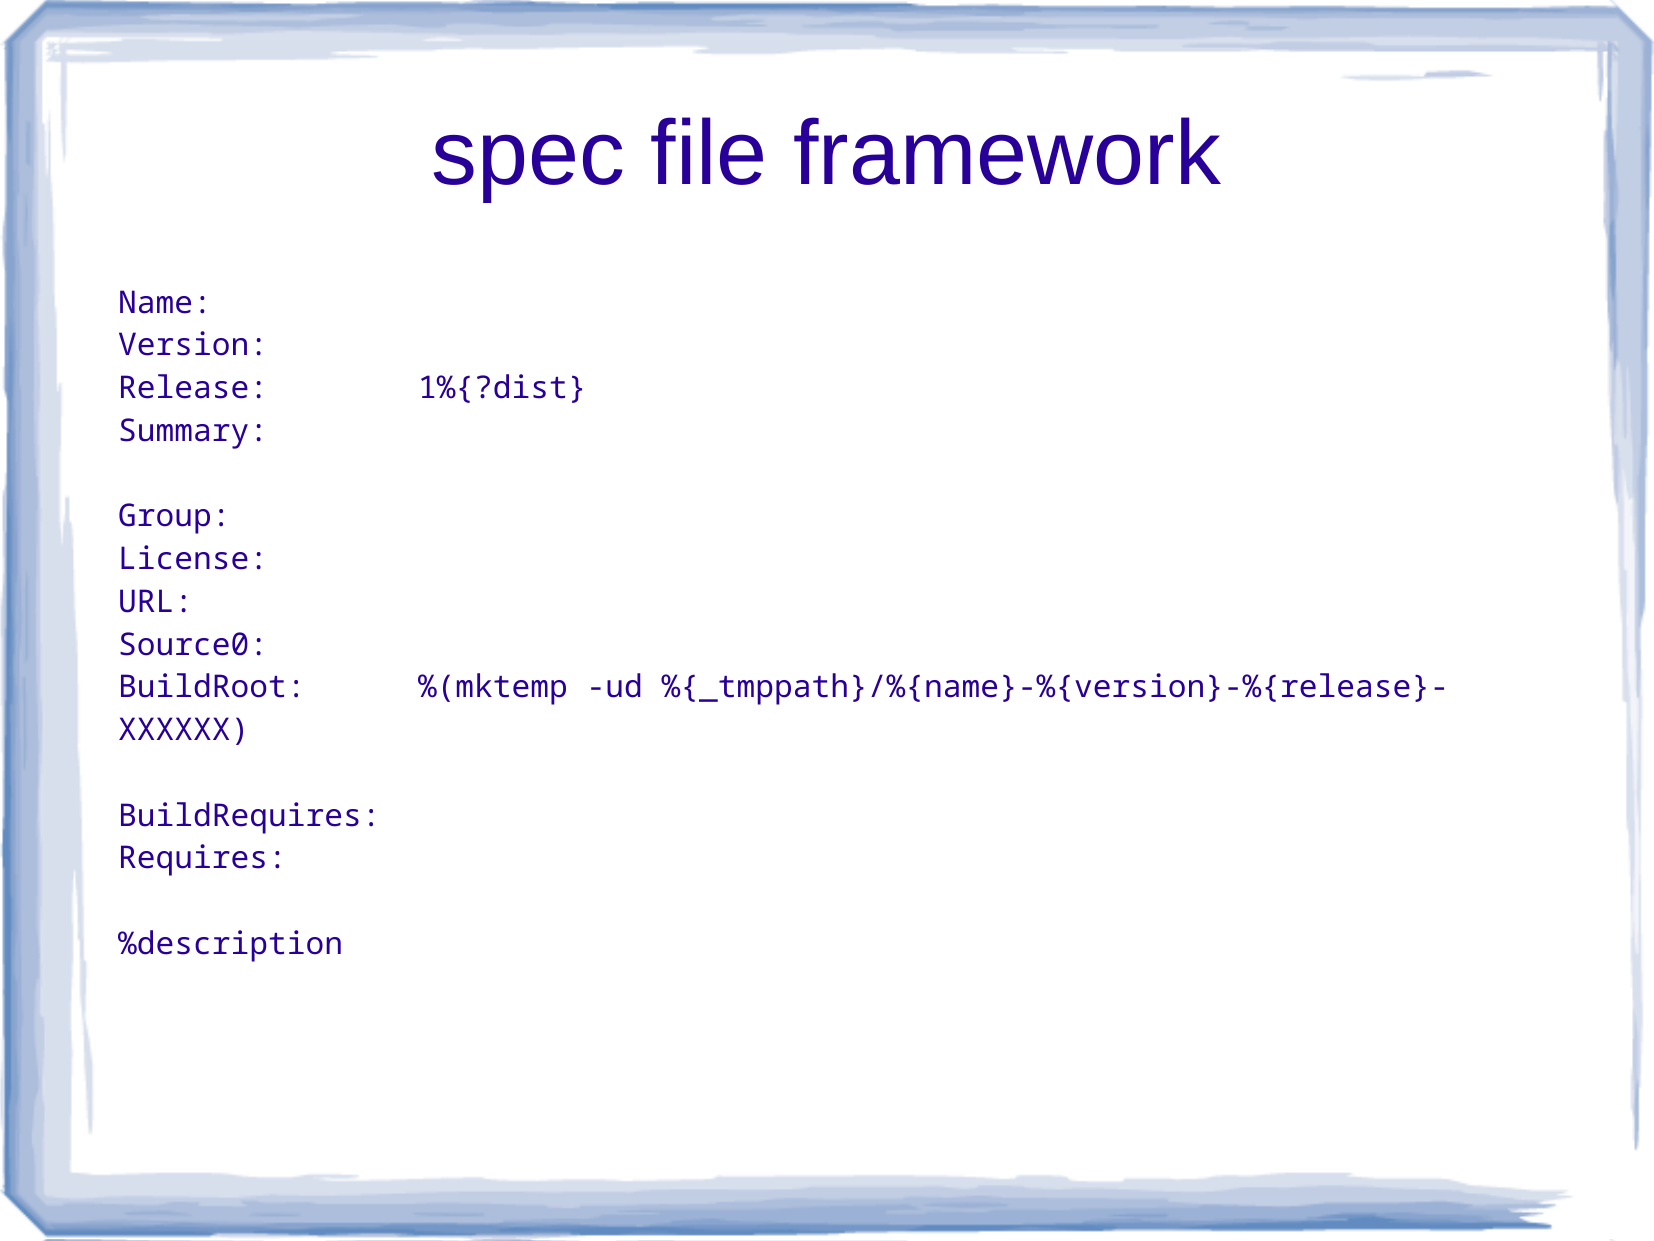

# spec file framework
Name:
Version:
Release: 1%{?dist}
Summary:
Group:
License:
URL:
Source0:
BuildRoot: %(mktemp -ud %{_tmppath}/%{name}-%{version}-%{release}-XXXXXX)
BuildRequires:
Requires:
%description